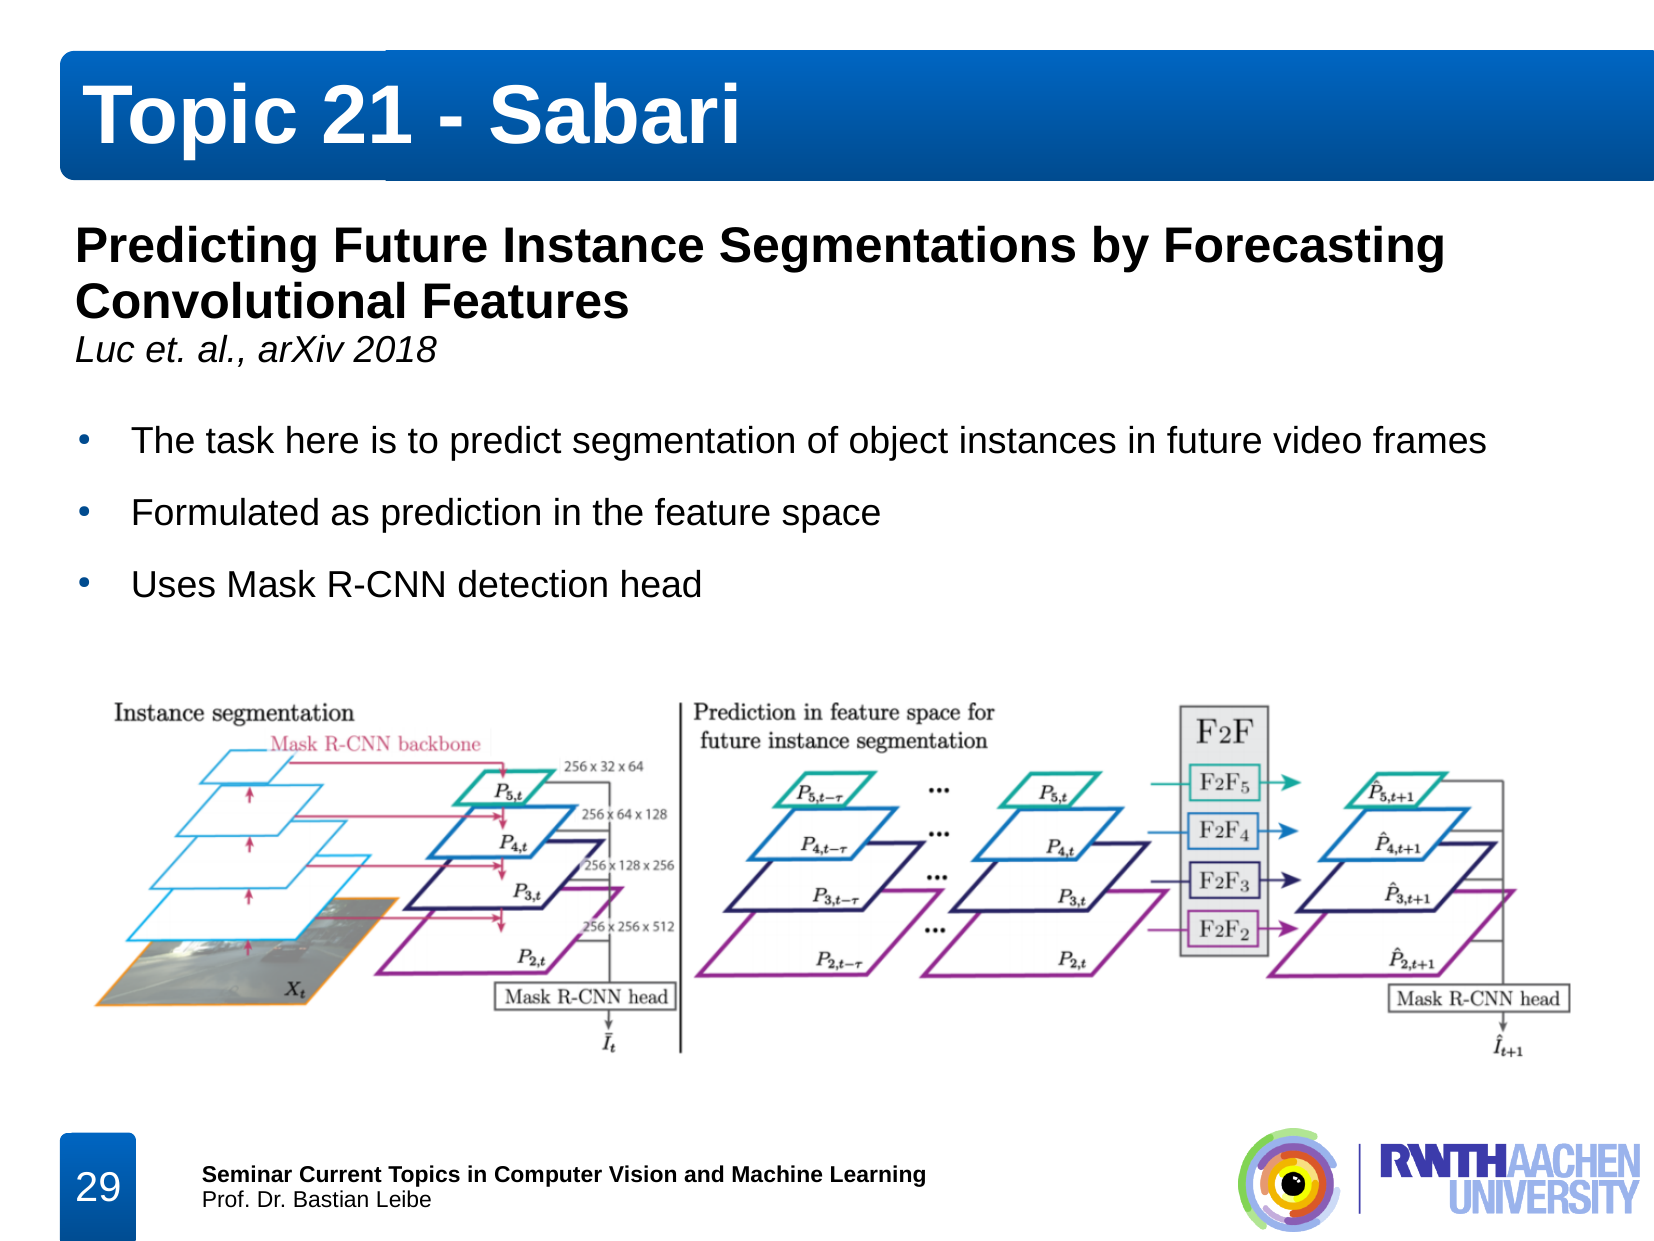

# Topic 21 - Sabari
Predicting Future Instance Segmentations by Forecasting Convolutional Features
Luc et. al., arXiv 2018
The task here is to predict segmentation of object instances in future video frames
Formulated as prediction in the feature space
Uses Mask R-CNN detection head
29
TGF 2015 | October 29, 2015 | Delft